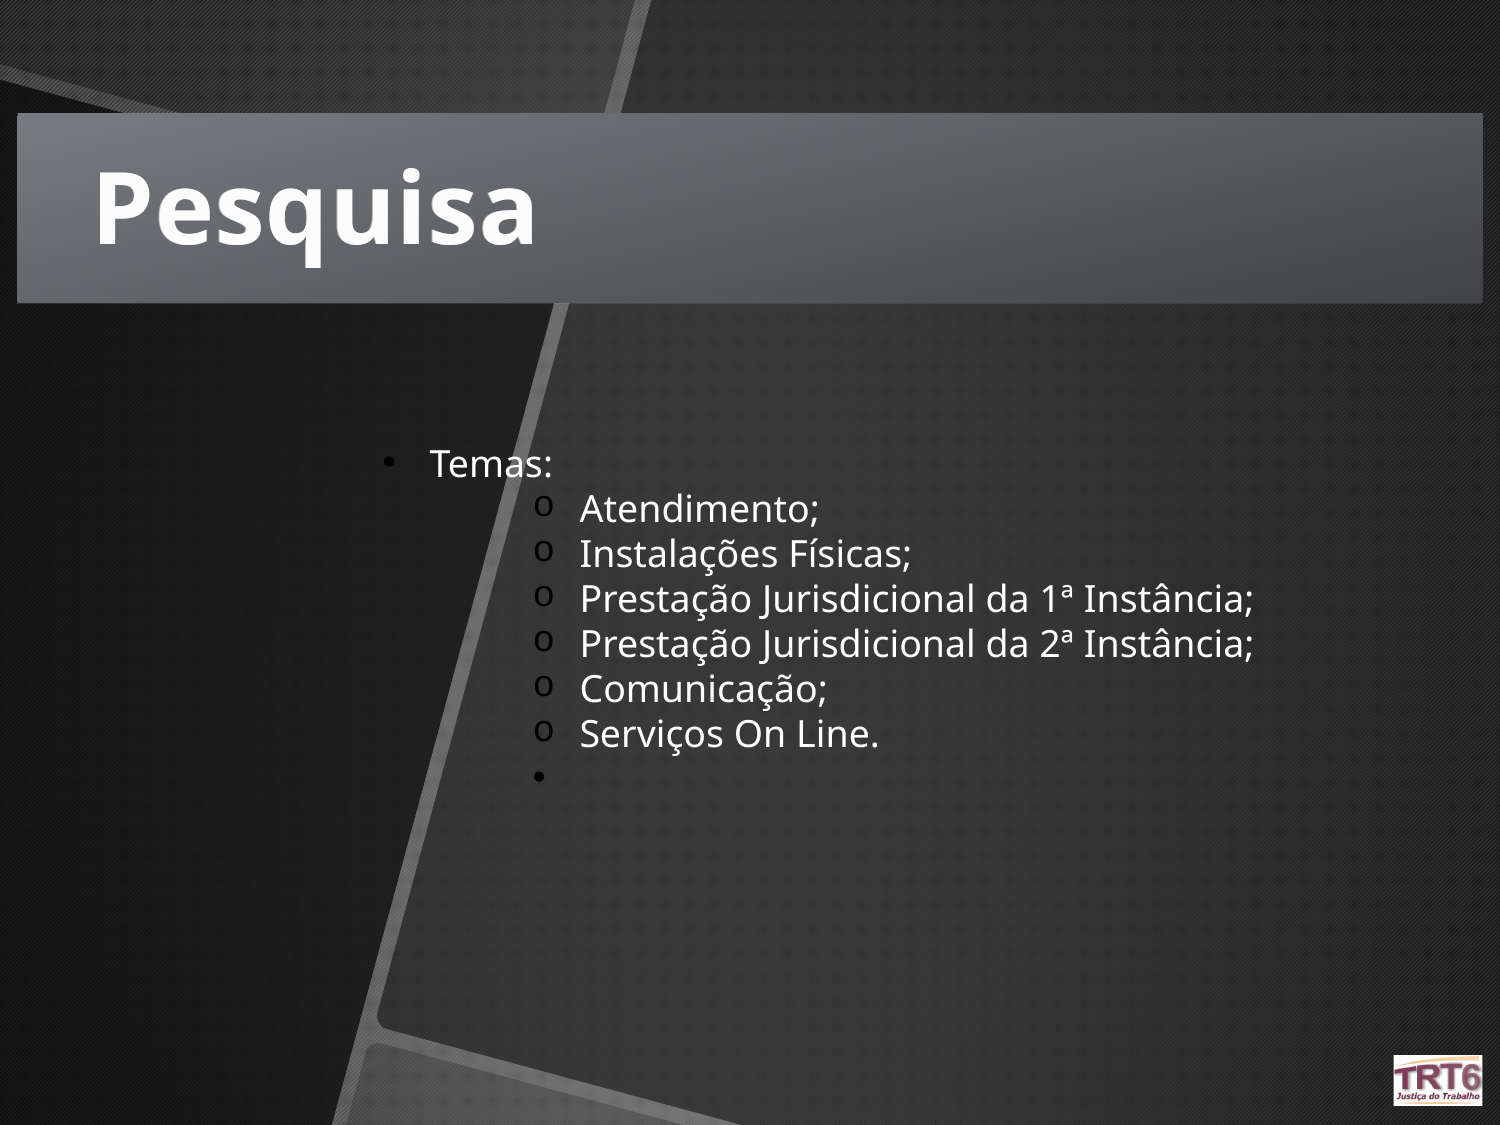

Pesquisa
Temas:
Atendimento;
Instalações Físicas;
Prestação Jurisdicional da 1ª Instância;
Prestação Jurisdicional da 2ª Instância;
Comunicação;
Serviços On Line.